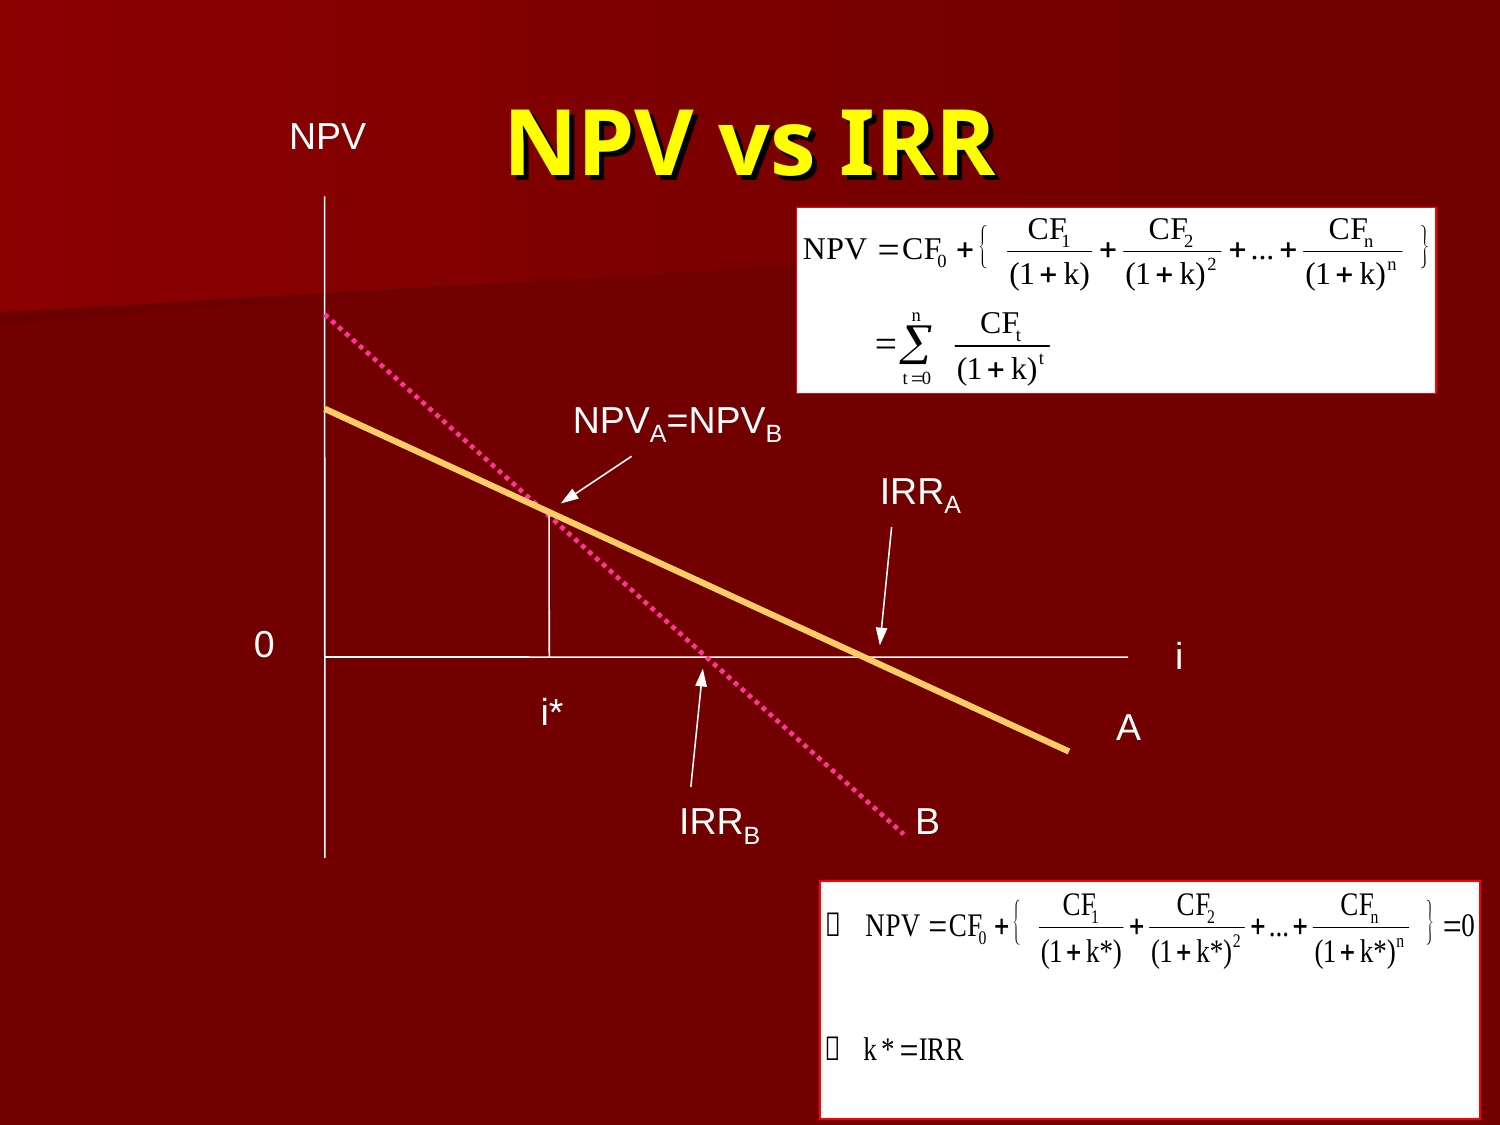

# NPV vs IRR
NPV
NPVA=NPVB
IRRA
0
i
i*
A
IRRB
B